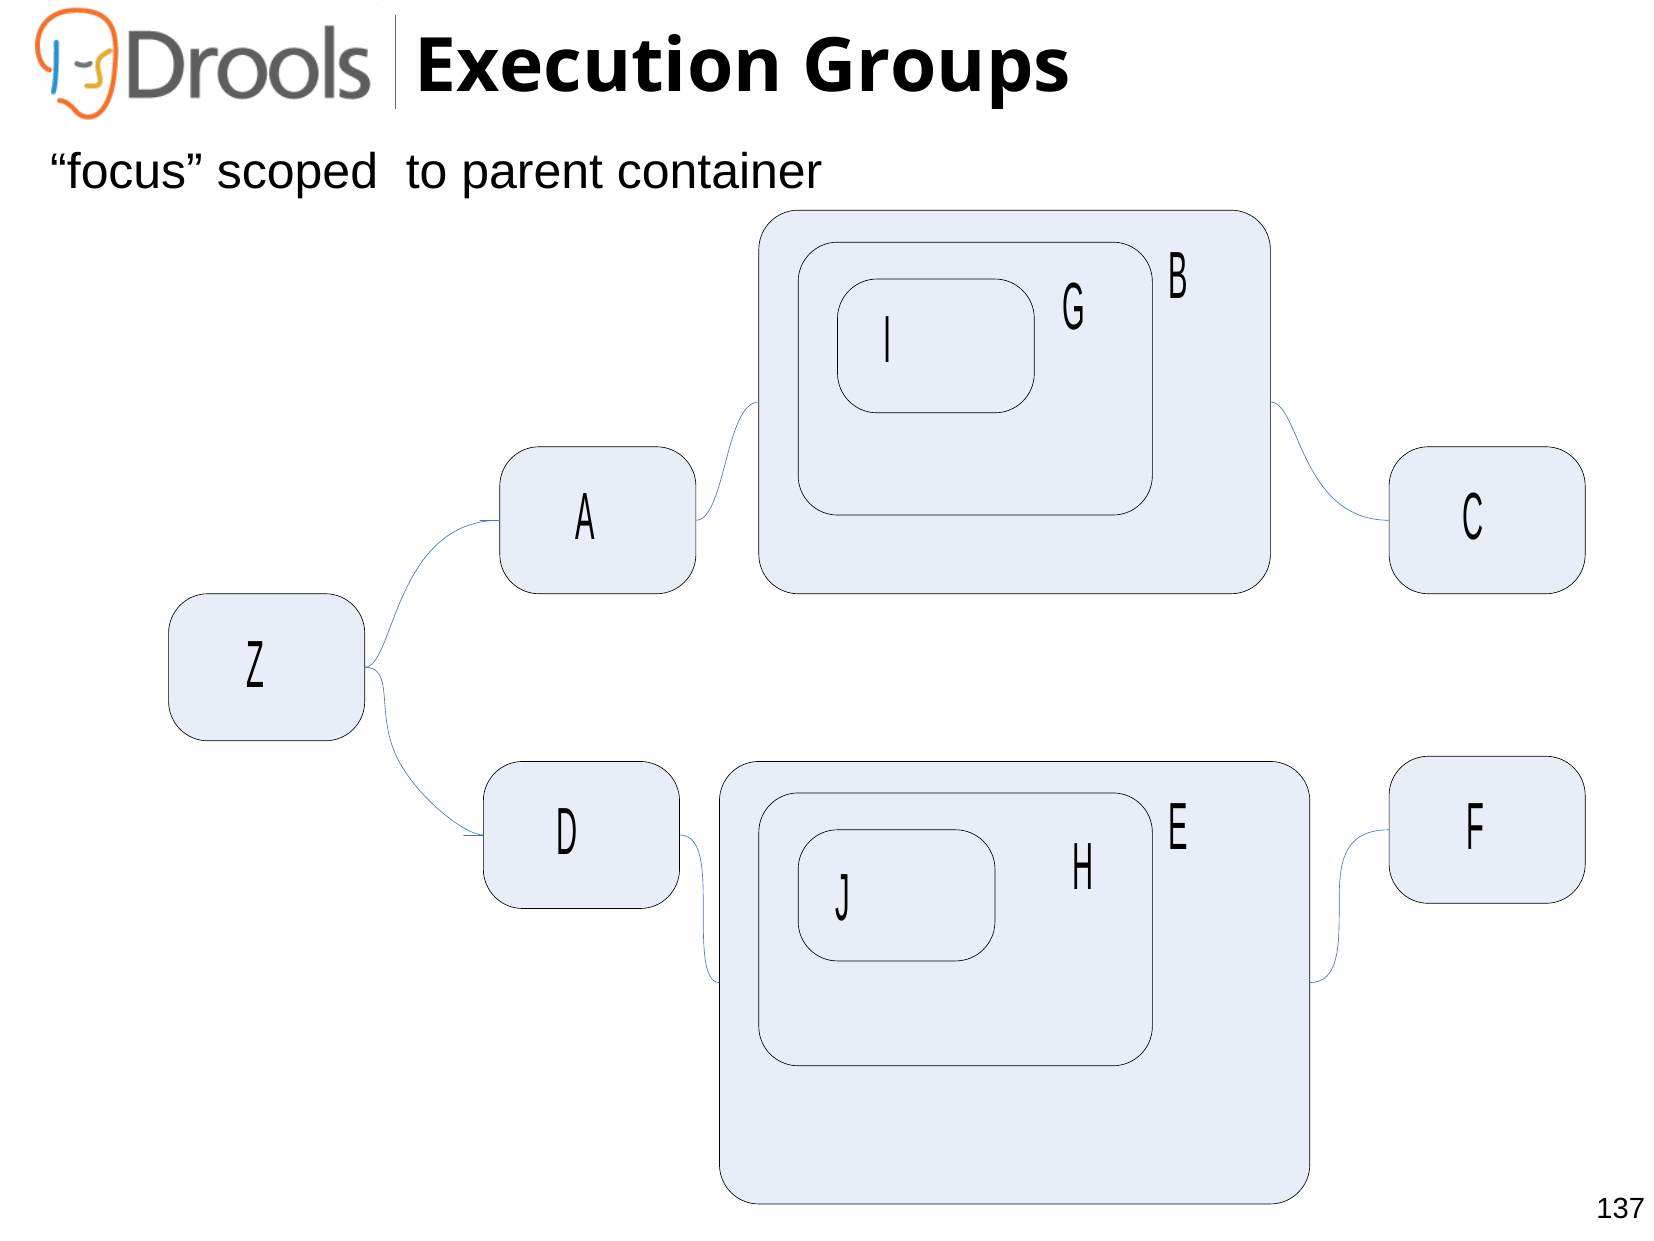

# Execution Groups
“focus” scoped to parent container